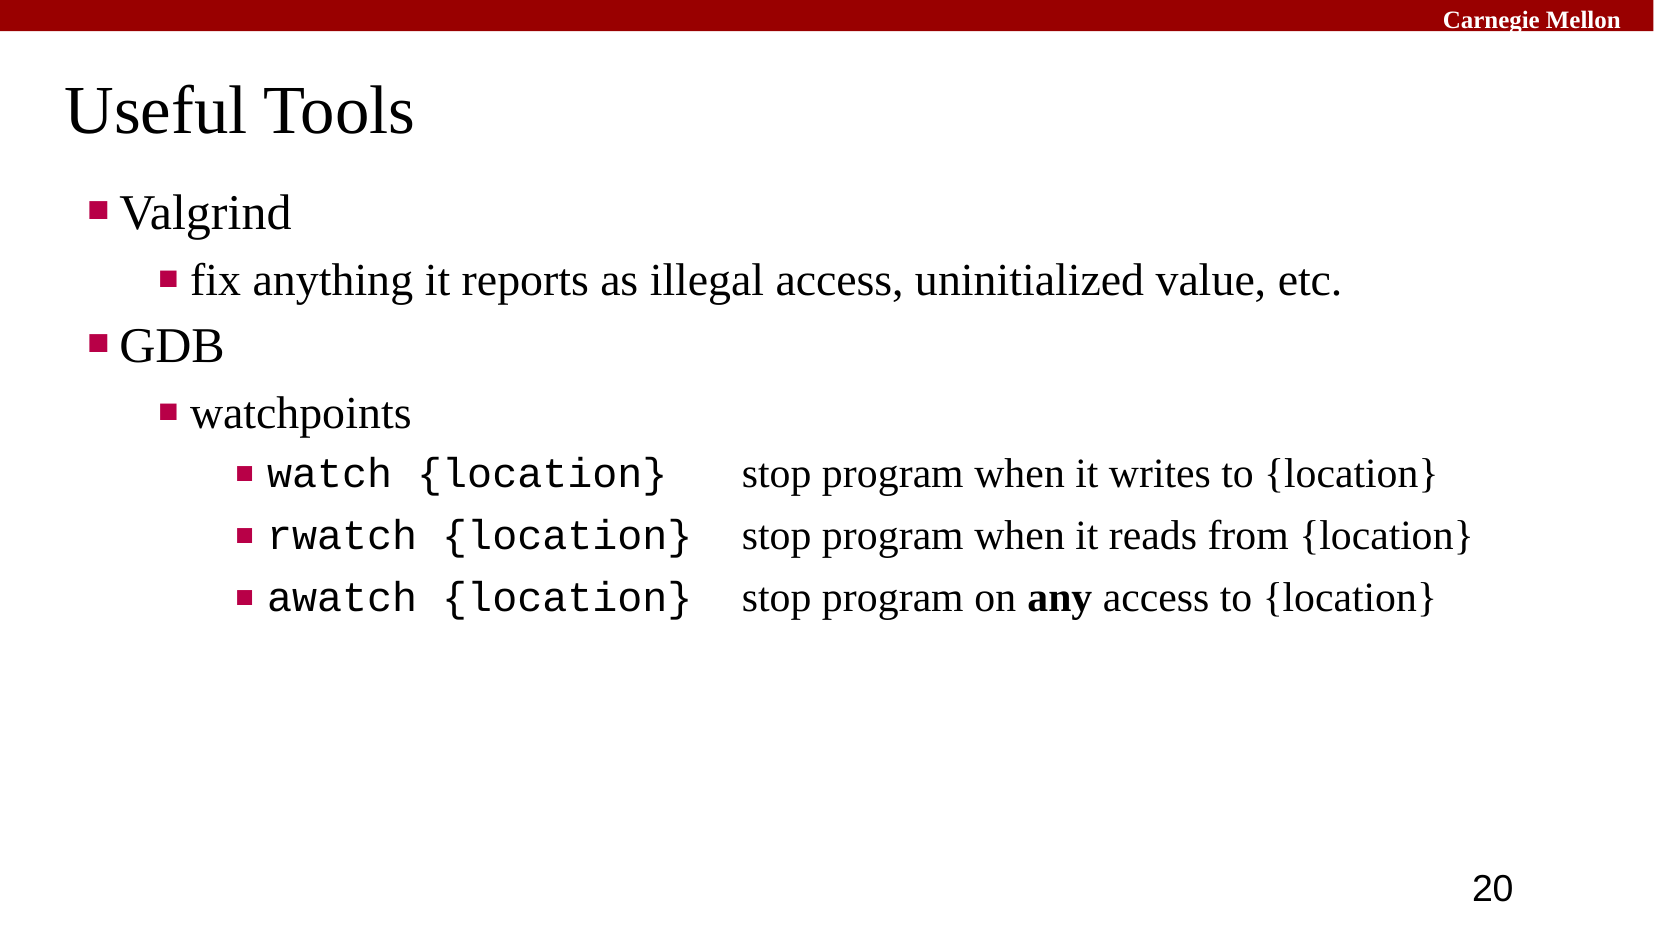

# Useful Tools
Valgrind
fix anything it reports as illegal access, uninitialized value, etc.
GDB
watchpoints
watch {location} stop program when it writes to {location}
rwatch {location} stop program when it reads from {location}
awatch {location} stop program on any access to {location}